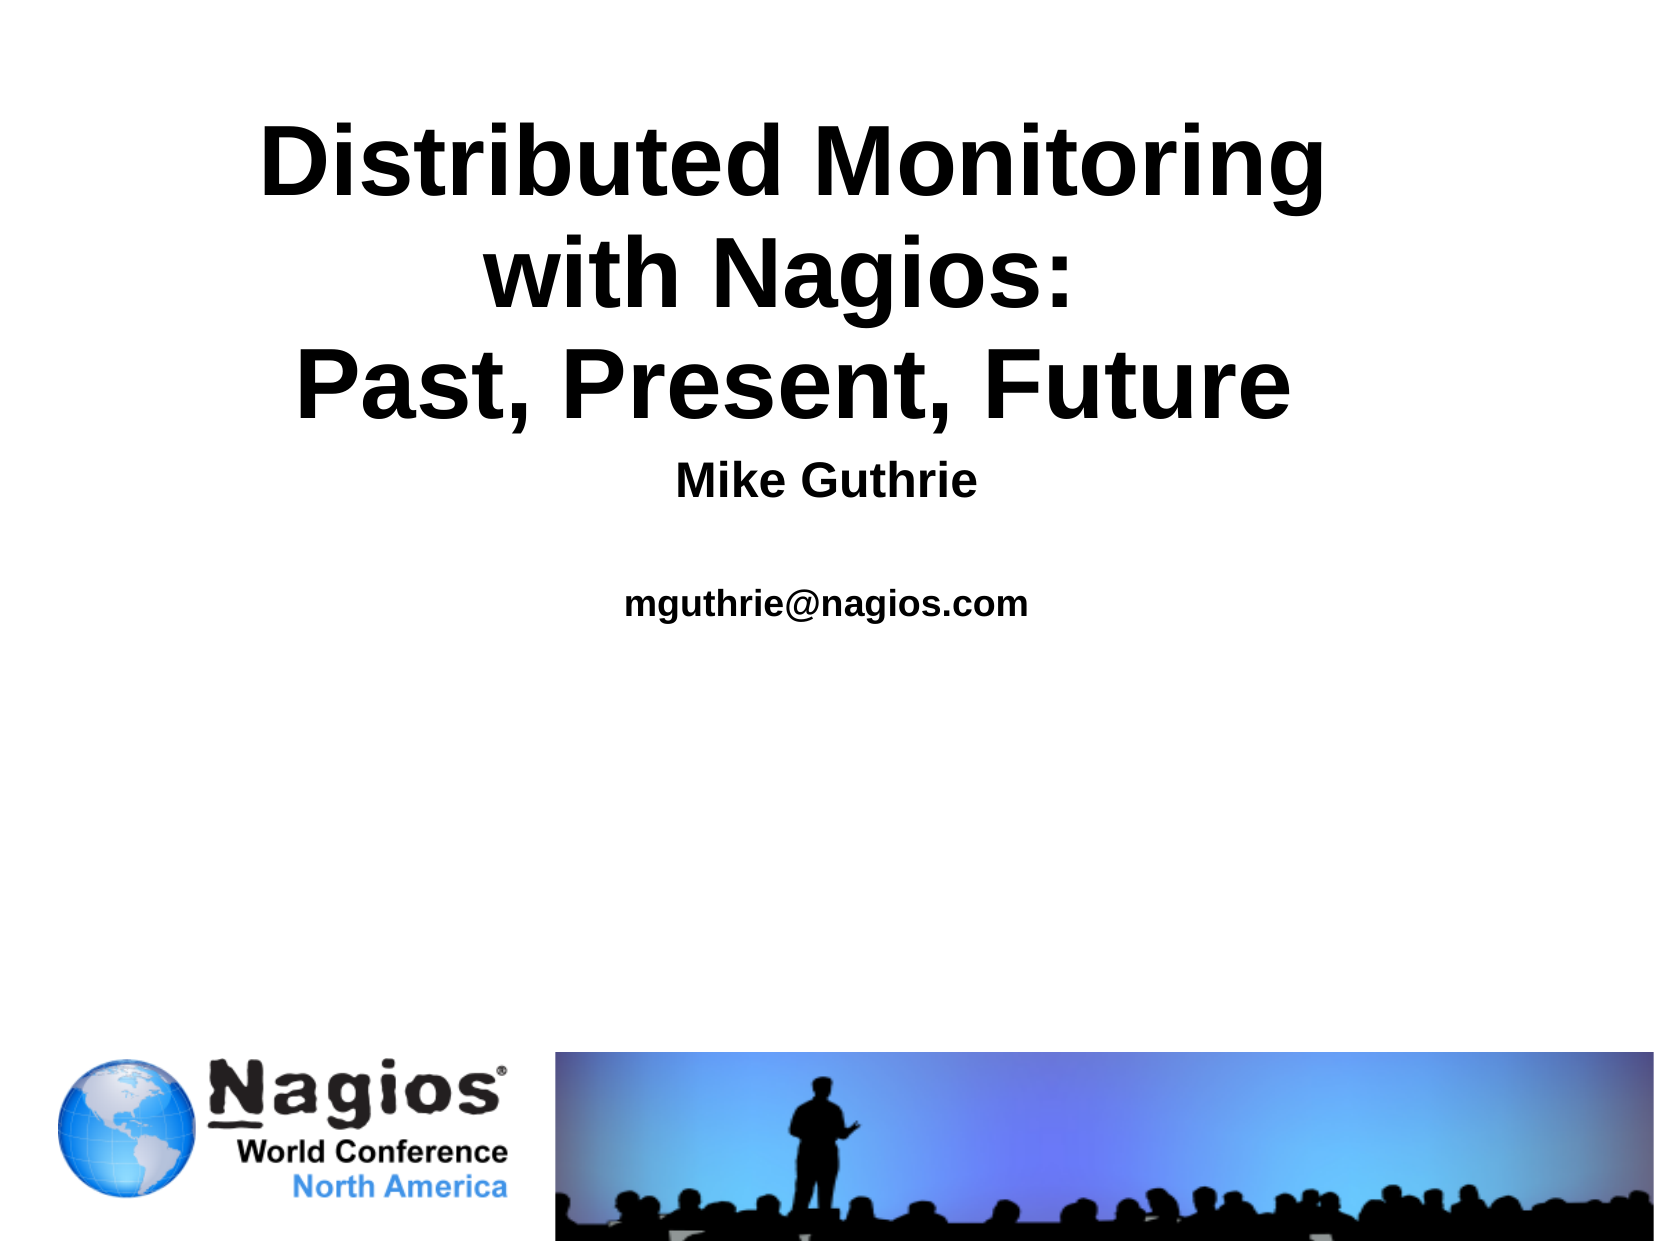

Distributed Monitoring
with Nagios:
Past, Present, Future
Mike Guthrie
mguthrie@nagios.com
#